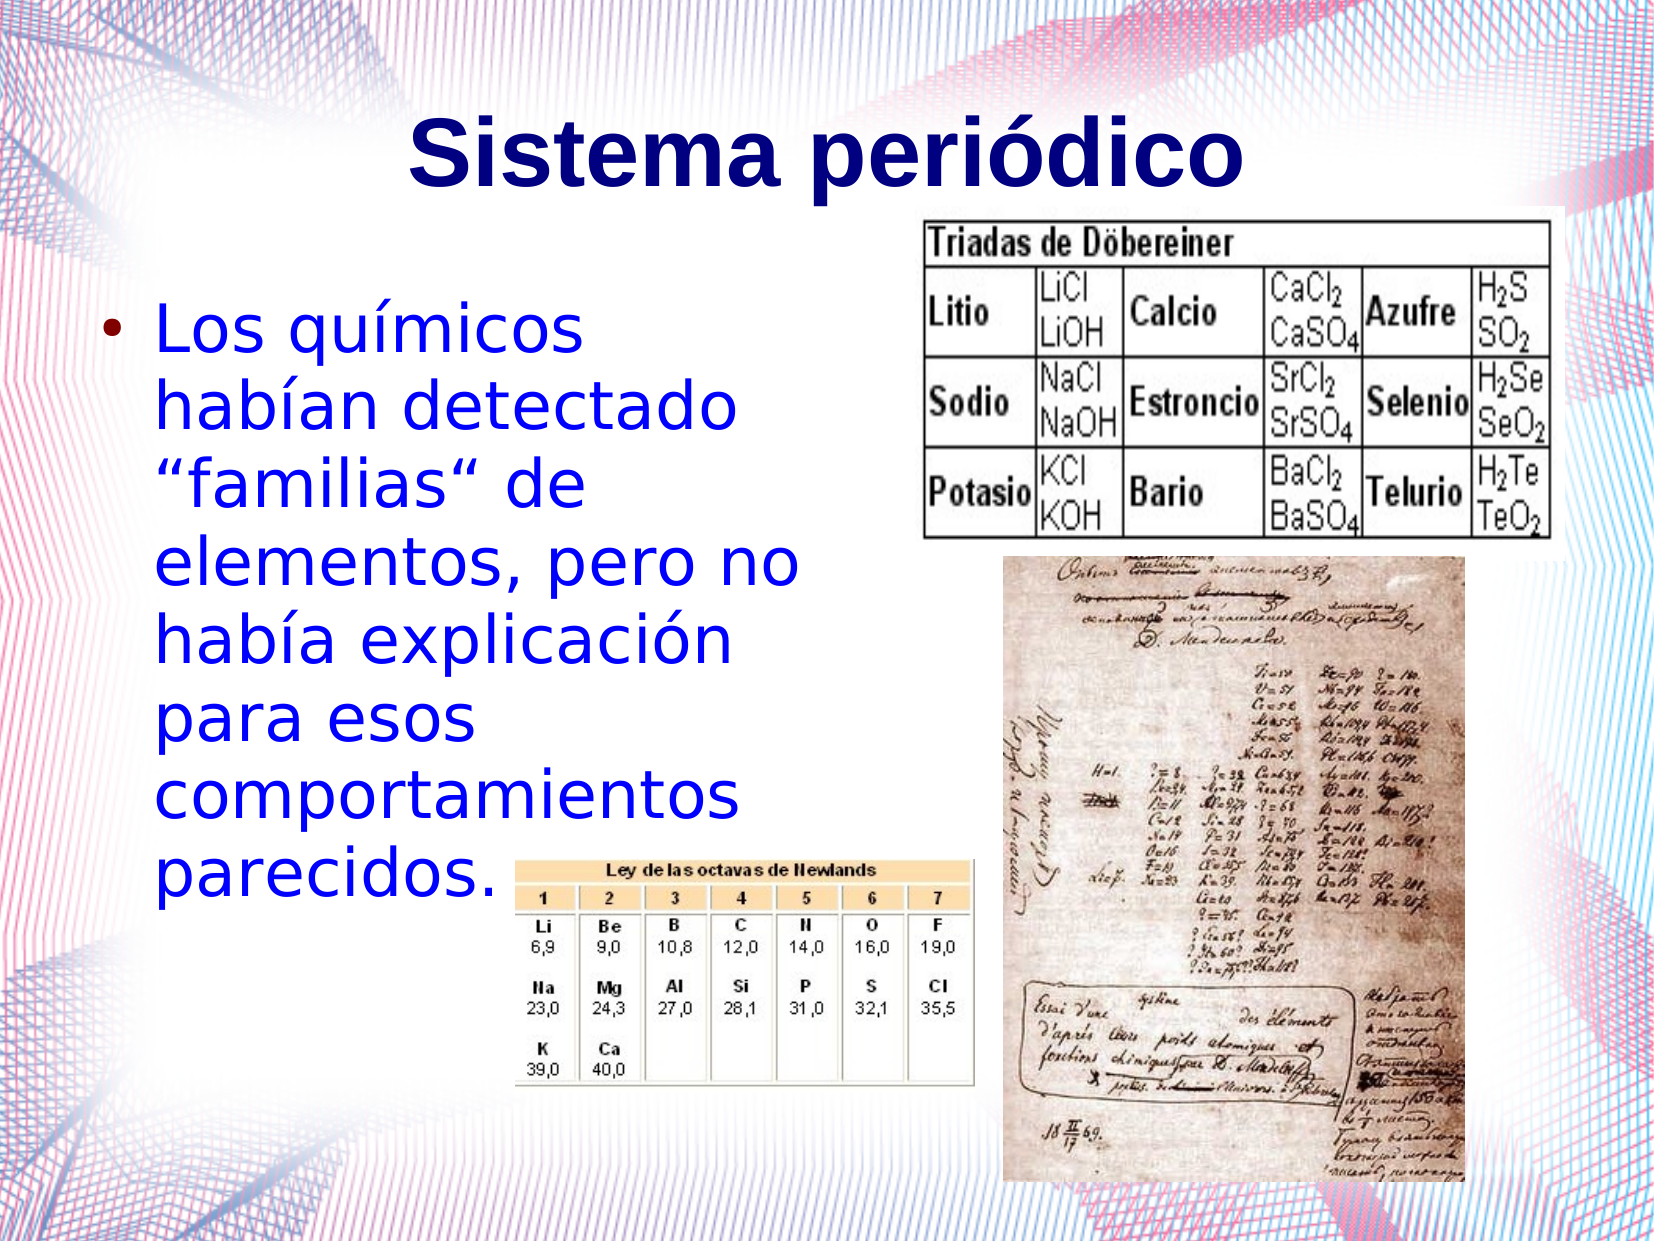

# Sistema periódico
Los químicos habían detectado “familias“ de elementos, pero no había explicación para esos comportamientos parecidos.